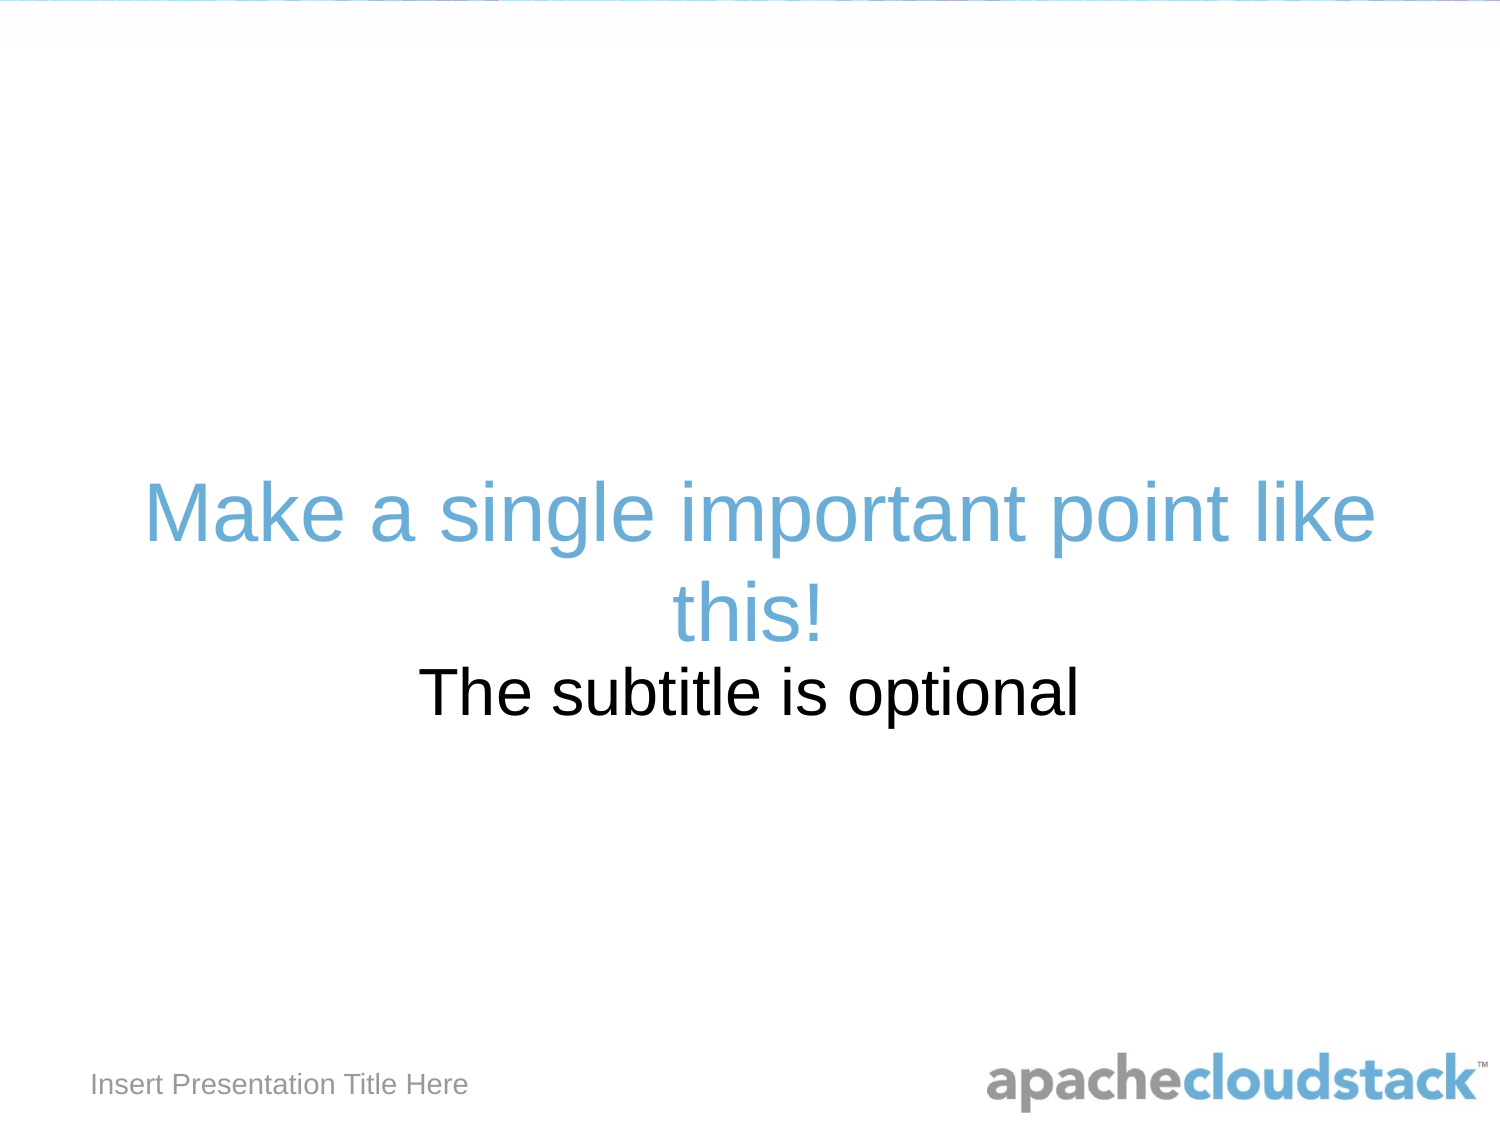

# Make a single important point like this!
The subtitle is optional
Insert Presentation Title Here